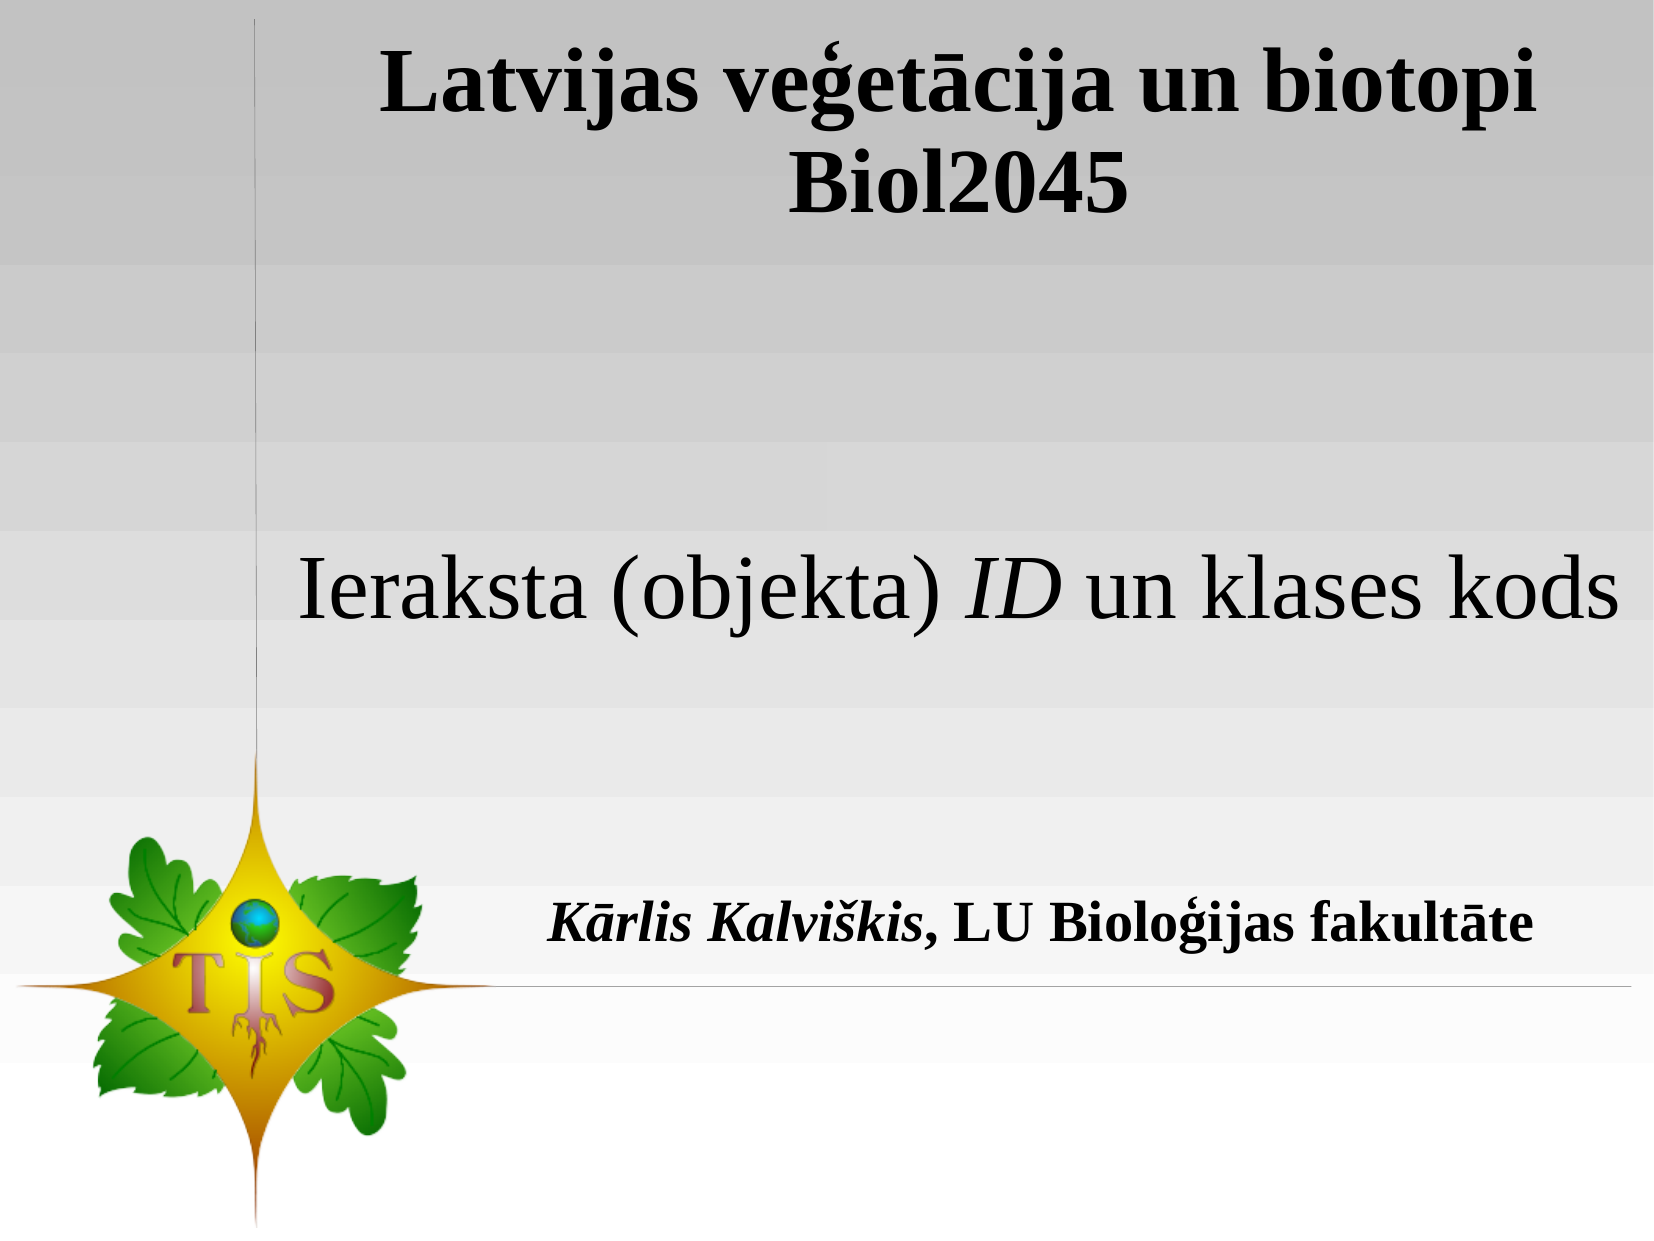

# Ieraksta (objekta) ID un klases kods